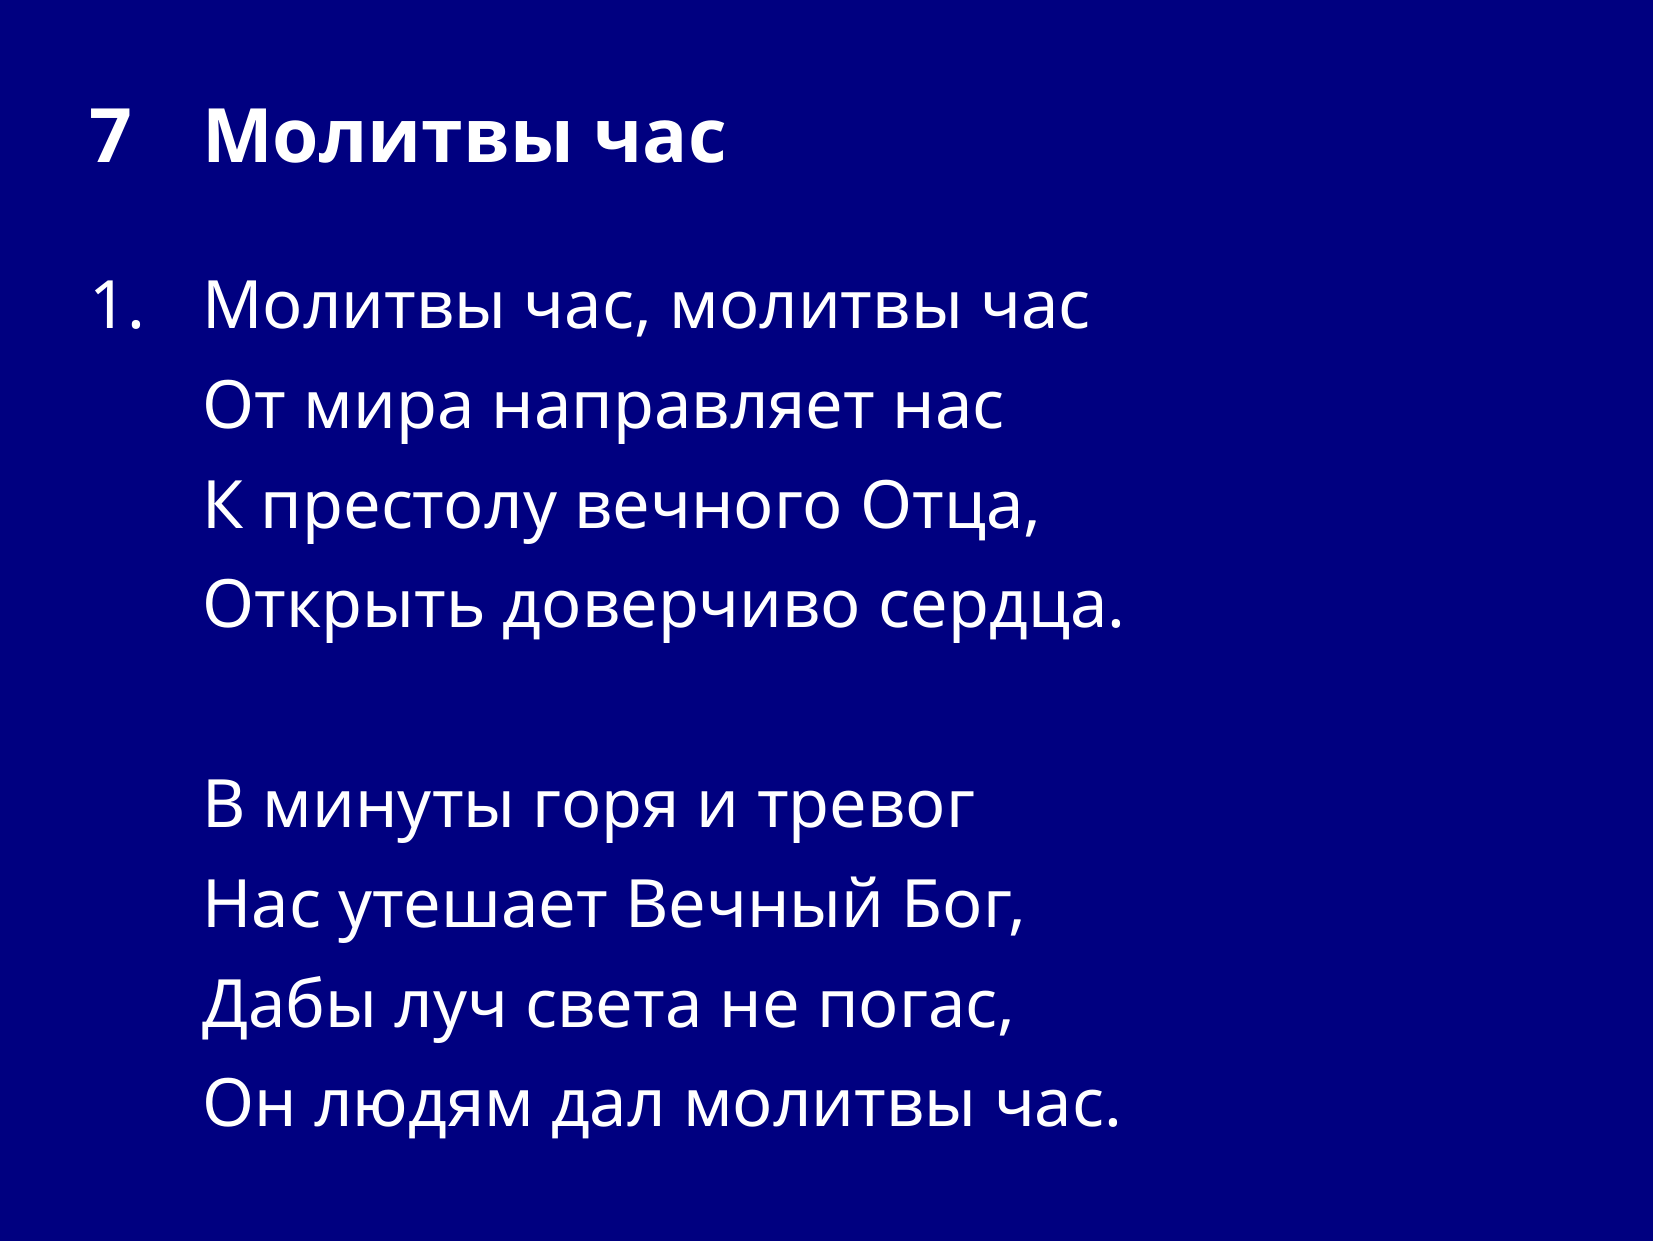

7	Молитвы час
1.	Молитвы час, молитвы час
	От мира направляет нас
	К престолу вечного Отца,
	Открыть доверчиво сердца.
	В минуты горя и тревог
	Нас утешает Вечный Бог,
	Дабы луч света не погас,
	Он людям дал молитвы час.